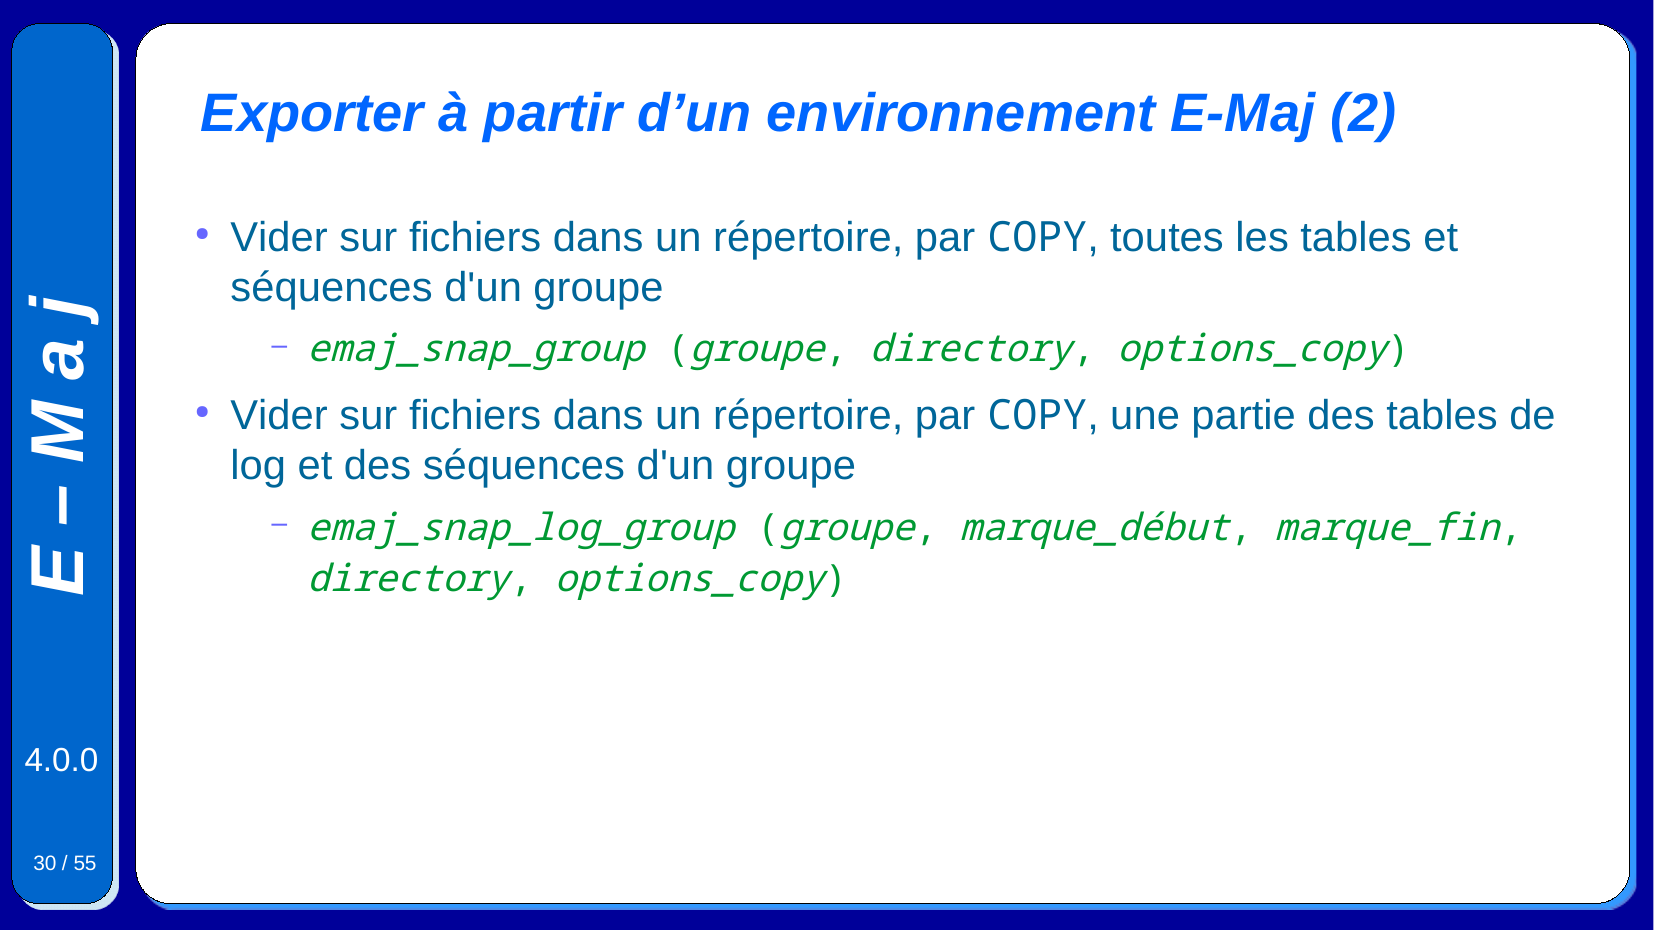

# Exporter à partir d’un environnement E-Maj (2)
Vider sur fichiers dans un répertoire, par COPY, toutes les tables et séquences d'un groupe
emaj_snap_group (groupe, directory, options_copy)
Vider sur fichiers dans un répertoire, par COPY, une partie des tables de log et des séquences d'un groupe
emaj_snap_log_group (groupe, marque_début, marque_fin, directory, options_copy)